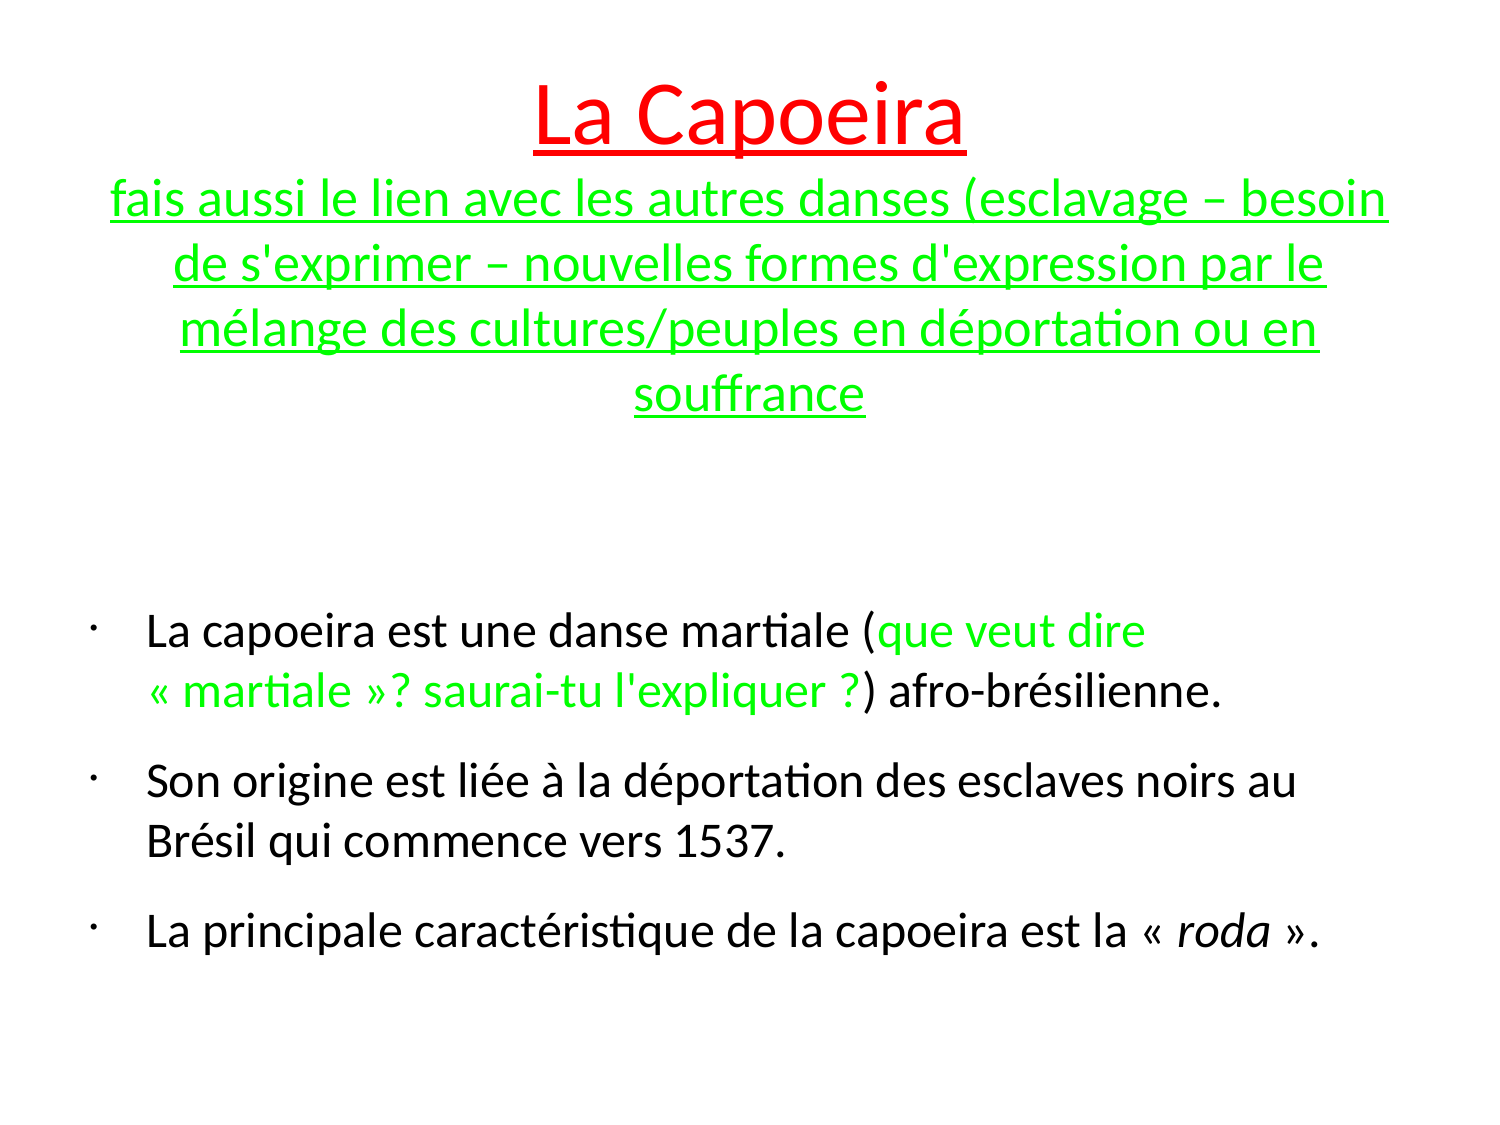

# La Capoeira fais aussi le lien avec les autres danses (esclavage – besoin de s'exprimer – nouvelles formes d'expression par le mélange des cultures/peuples en déportation ou en souffrance
La capoeira est une danse martiale (que veut dire « martiale »? saurai-tu l'expliquer ?) afro-brésilienne.
Son origine est liée à la déportation des esclaves noirs au Brésil qui commence vers 1537.
La principale caractéristique de la capoeira est la « roda ».